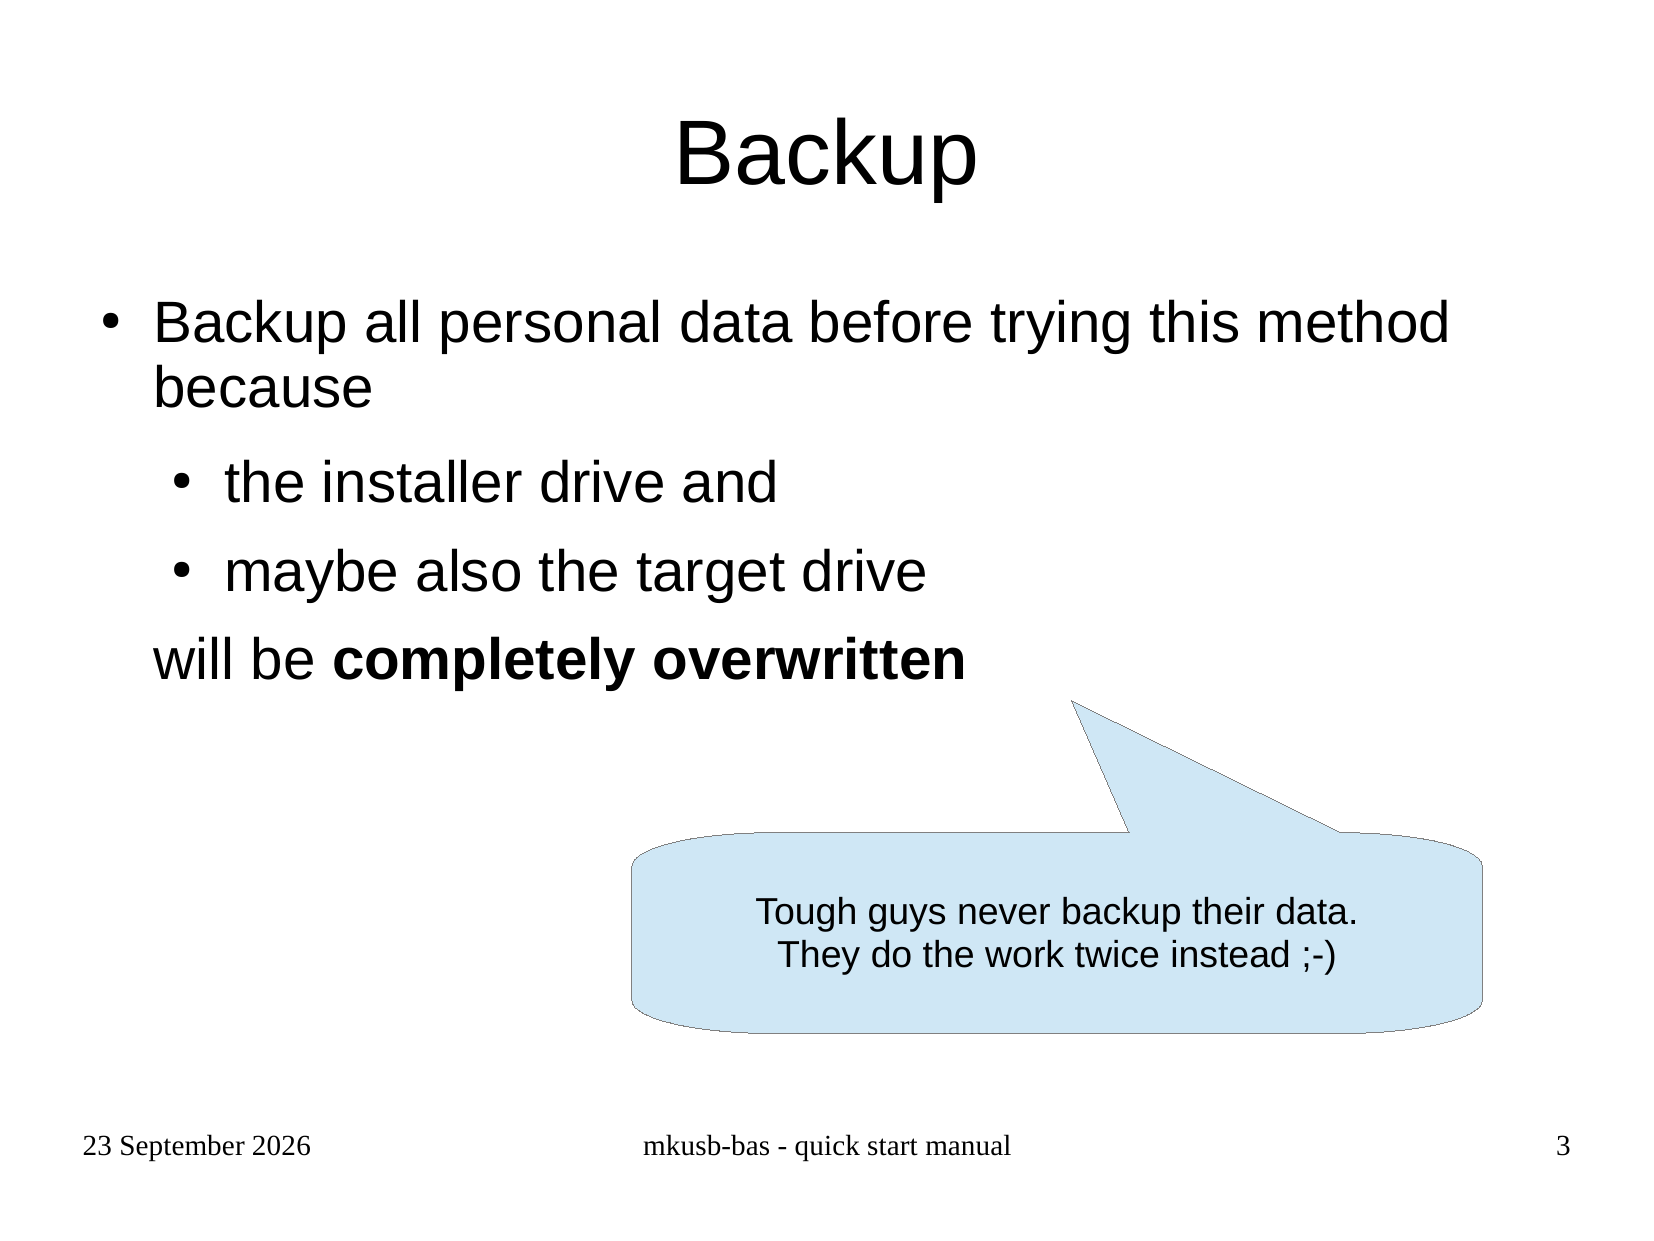

# Backup
Backup all personal data before trying this method because
the installer drive and
maybe also the target drive
will be completely overwritten
Tough guys never backup their data.
They do the work twice instead ;-)
mkusb-bas - quick start manual
3